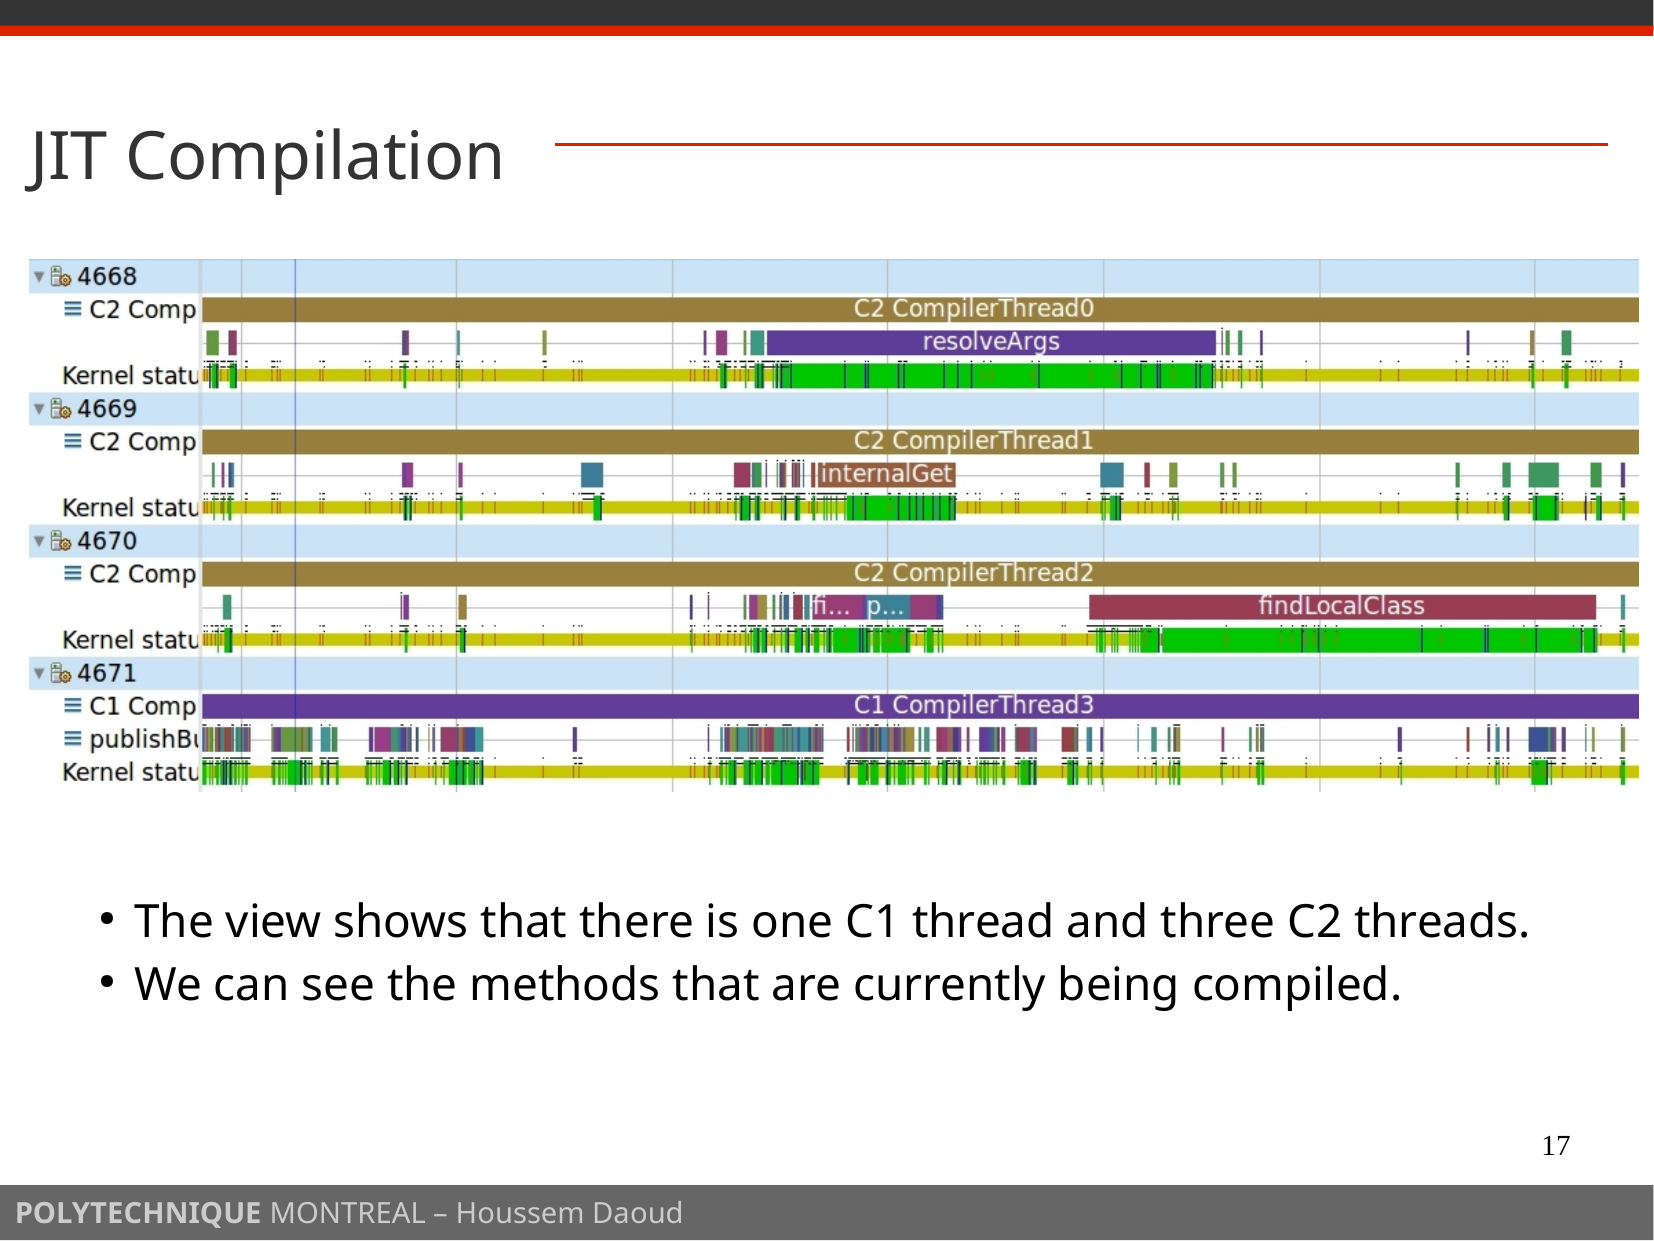

JIT Compilation
The view shows that there is one C1 thread and three C2 threads.
We can see the methods that are currently being compiled.
17
POLYTECHNIQUE MONTREAL – Houssem Daoud